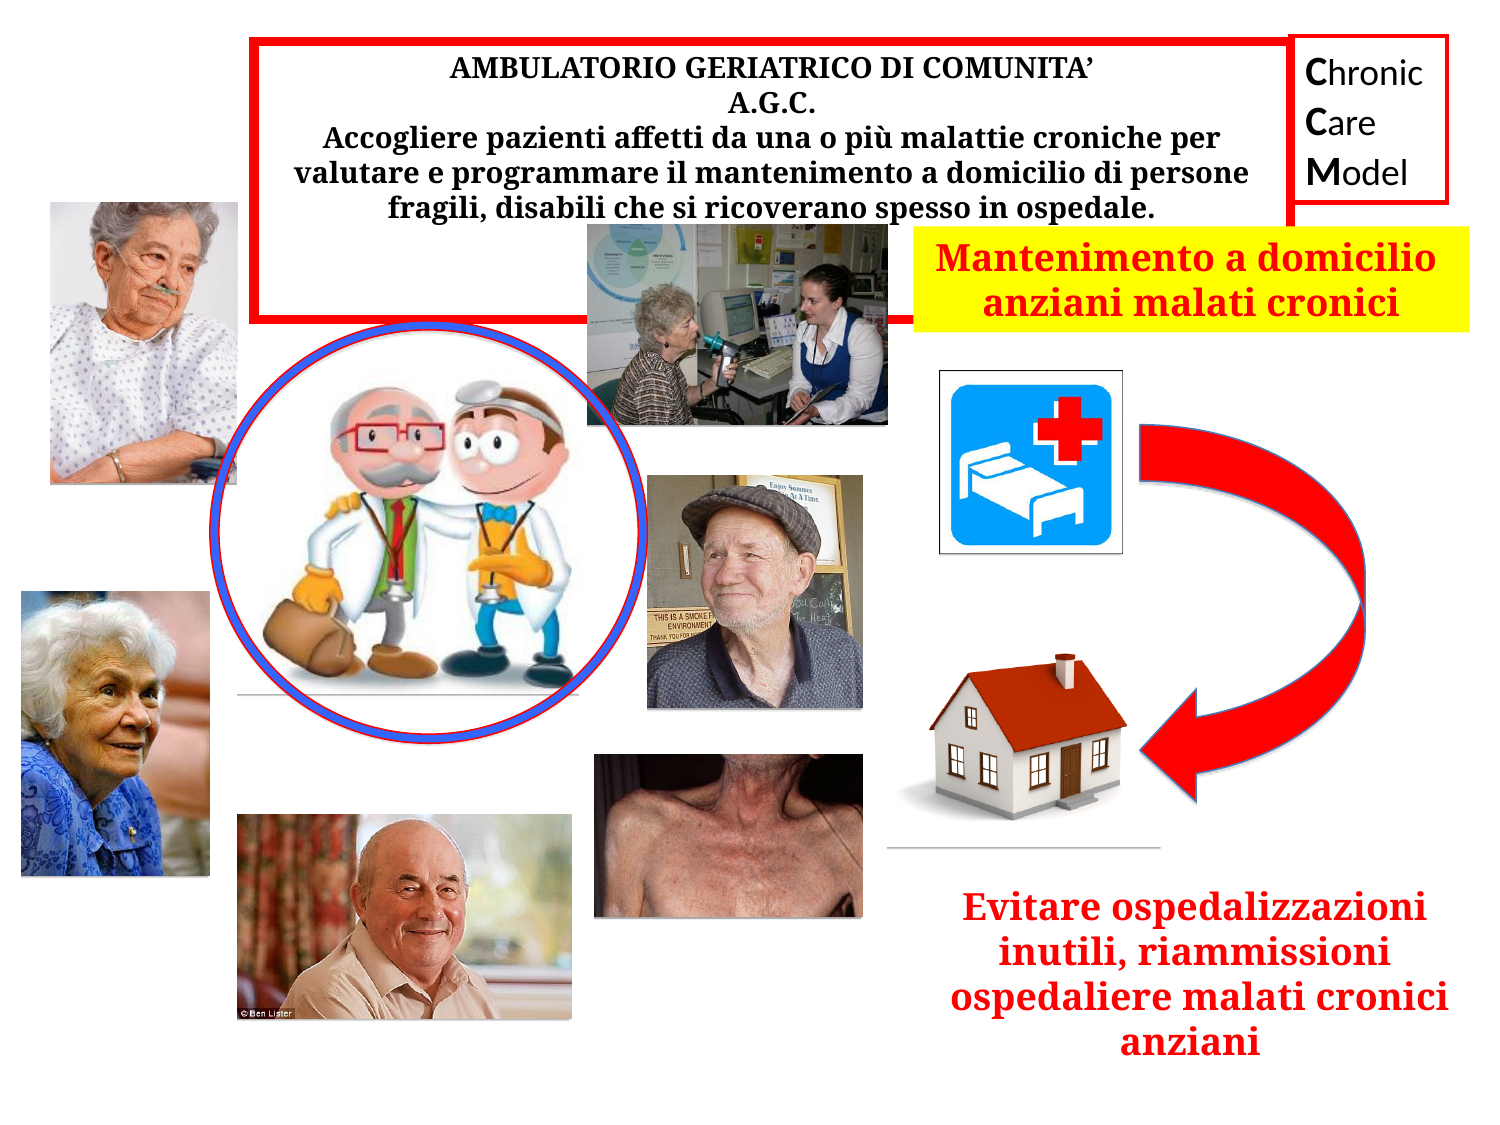

Chronic
Care
Model
AMBULATORIO GERIATRICO DI COMUNITA’
A.G.C.
Accogliere pazienti affetti da una o più malattie croniche per valutare e programmare il mantenimento a domicilio di persone fragili, disabili che si ricoverano spesso in ospedale.
#
Mantenimento a domicilio
anziani malati cronici
Evitare ospedalizzazioni
inutili, riammissioni
ospedaliere malati cronici
anziani